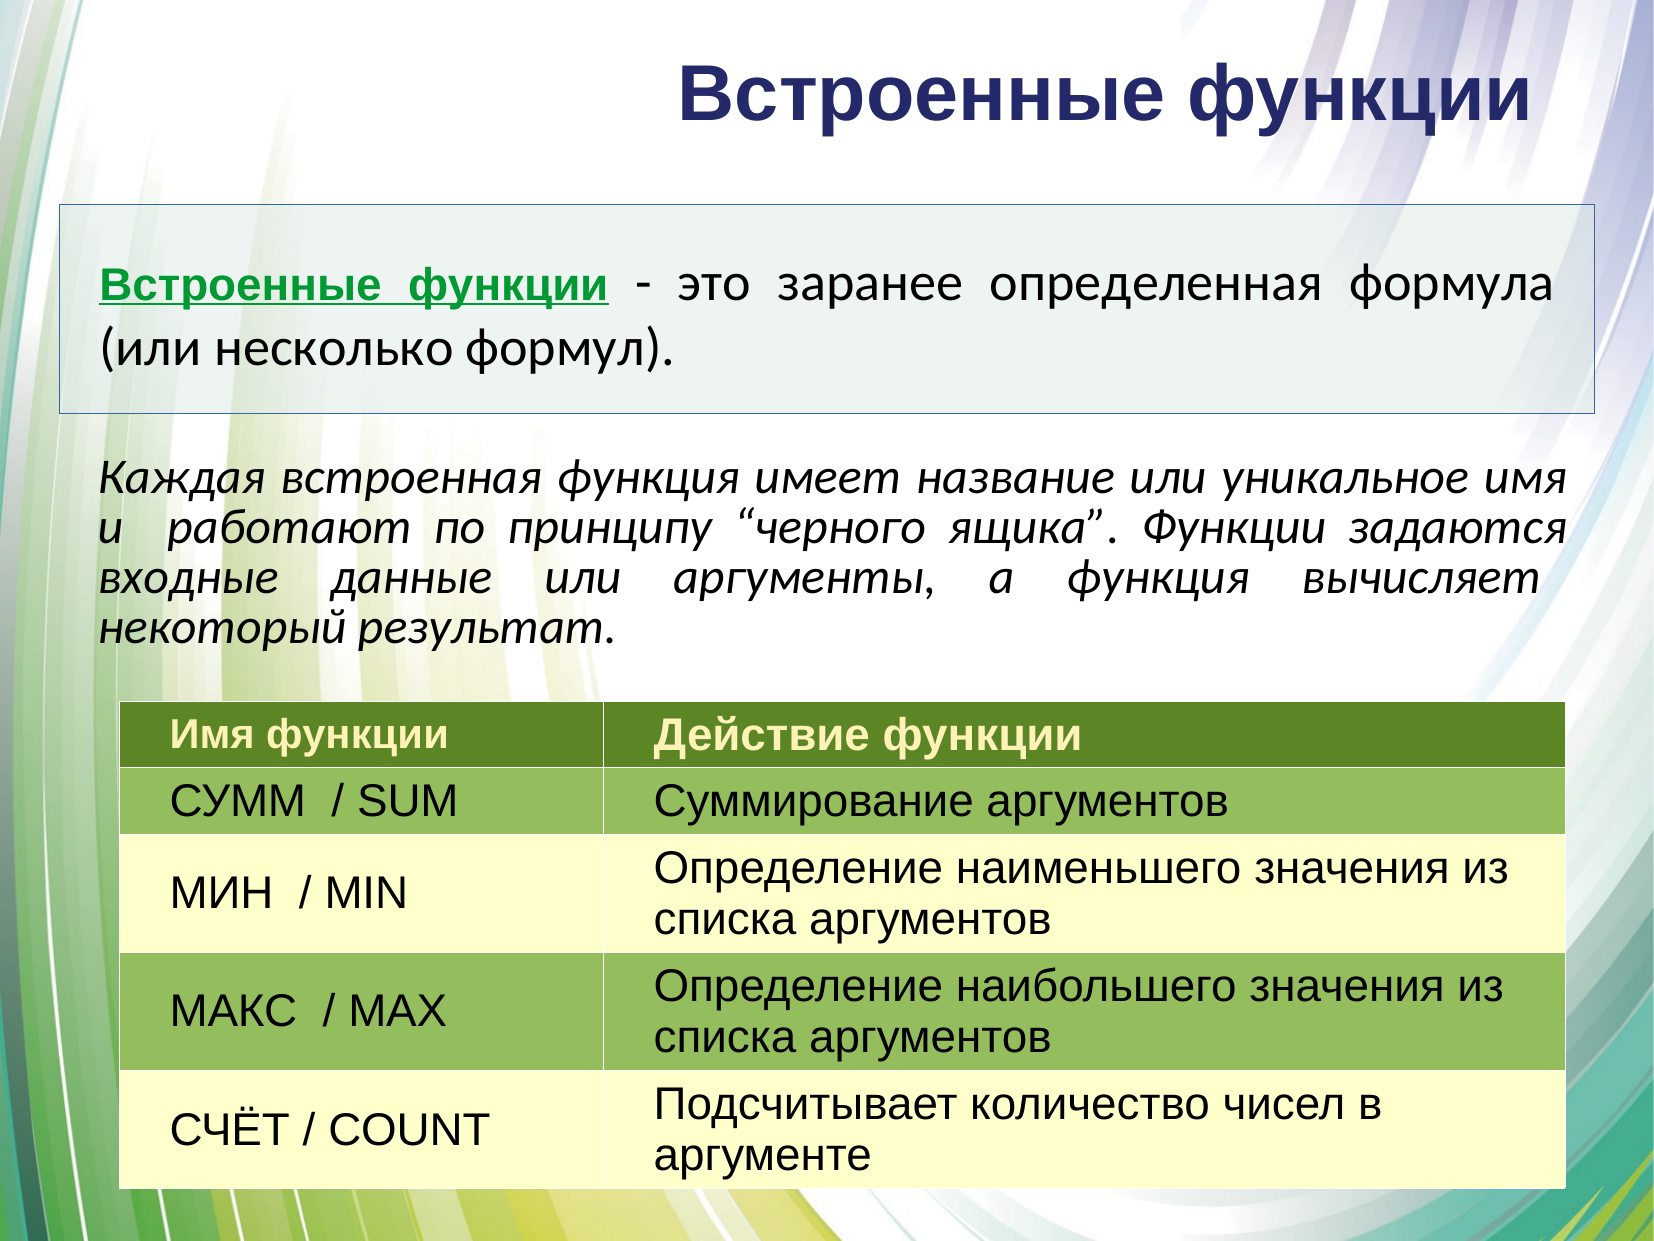

Встроенные функции
Встроенные функции - это заранее определенная формула (или несколько формул).
Каждая встроенная функция имеет название или уникальное имя и работают по принципу “черного ящика”. Функции задаются входные данные или аргументы, а функция вычисляет некоторый результат.
| Имя функции | Действие функции |
| --- | --- |
| СУММ / SUM | Суммирование аргументов |
| МИН / MIN | Определение наименьшего значения из списка аргументов |
| МАКС / MAX | Определение наибольшего значения из списка аргументов |
| СЧЁТ / COUNT | Подсчитывает количество чисел в аргументе |